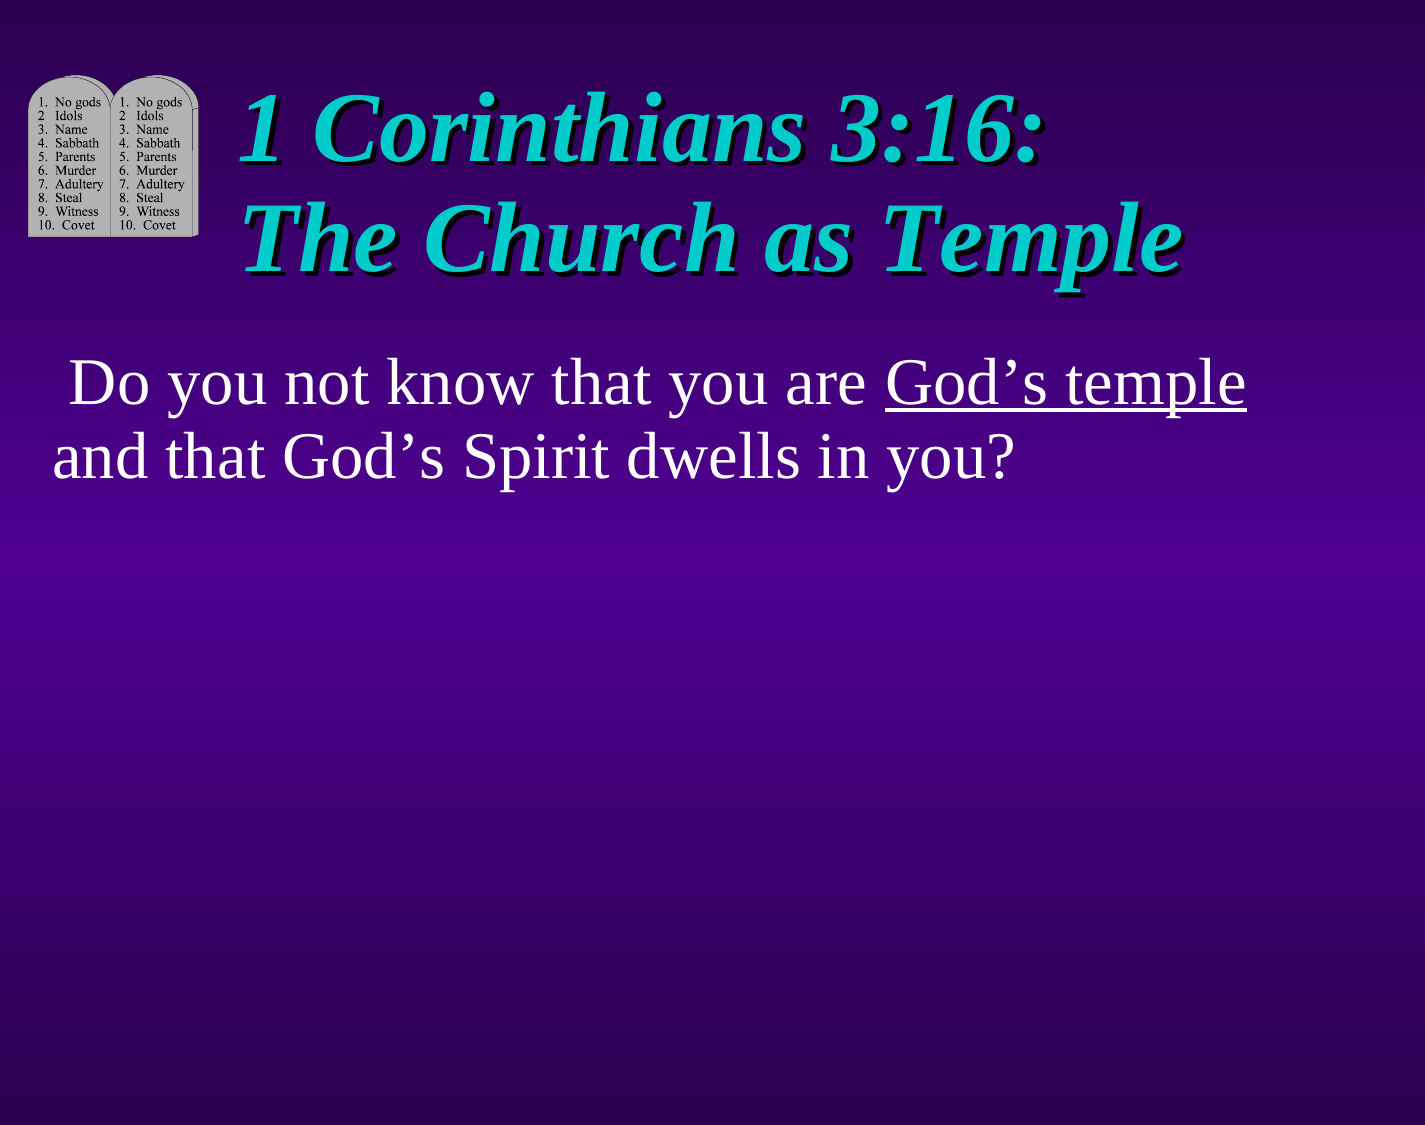

# 1 Corinthians 3:16: The Church as Temple
 Do you not know that you are God’s temple and that God’s Spirit dwells in you?